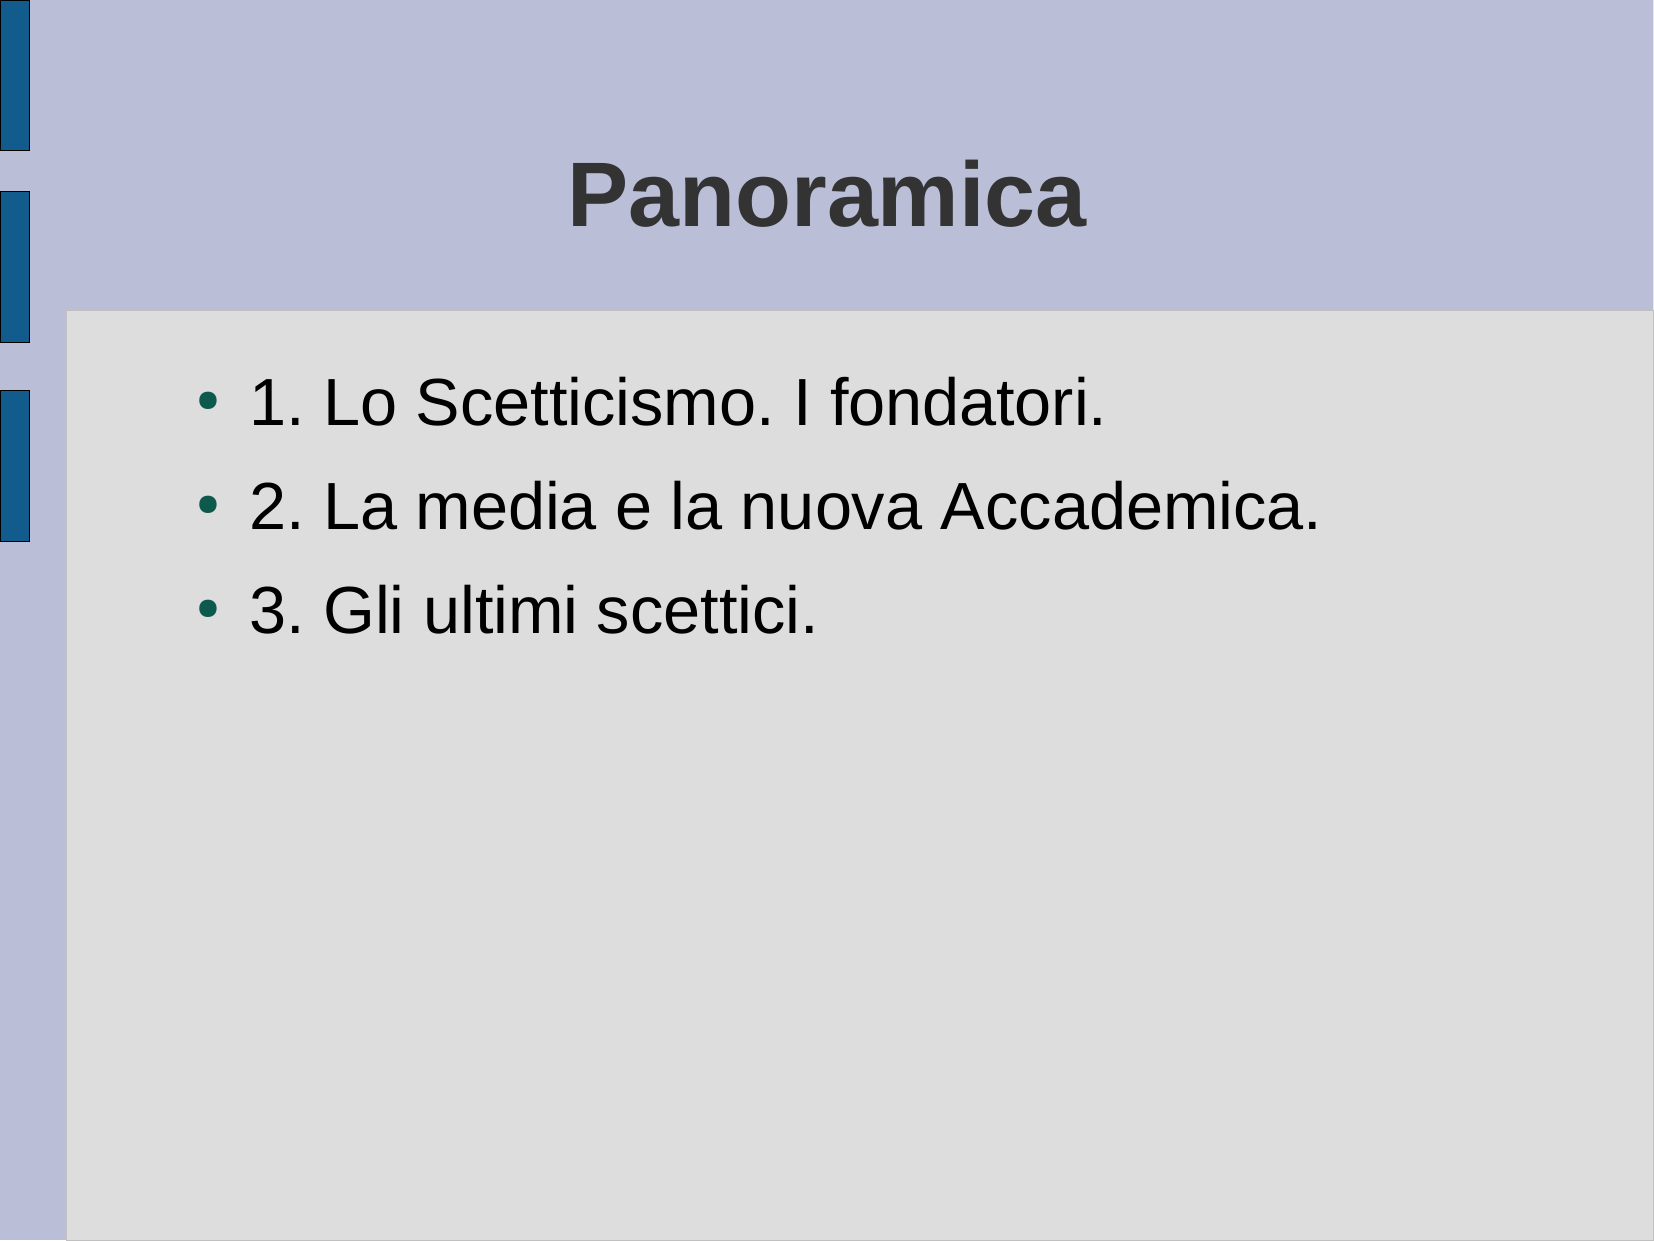

# Panoramica
1. Lo Scetticismo. I fondatori.
2. La media e la nuova Accademica.
3. Gli ultimi scettici.